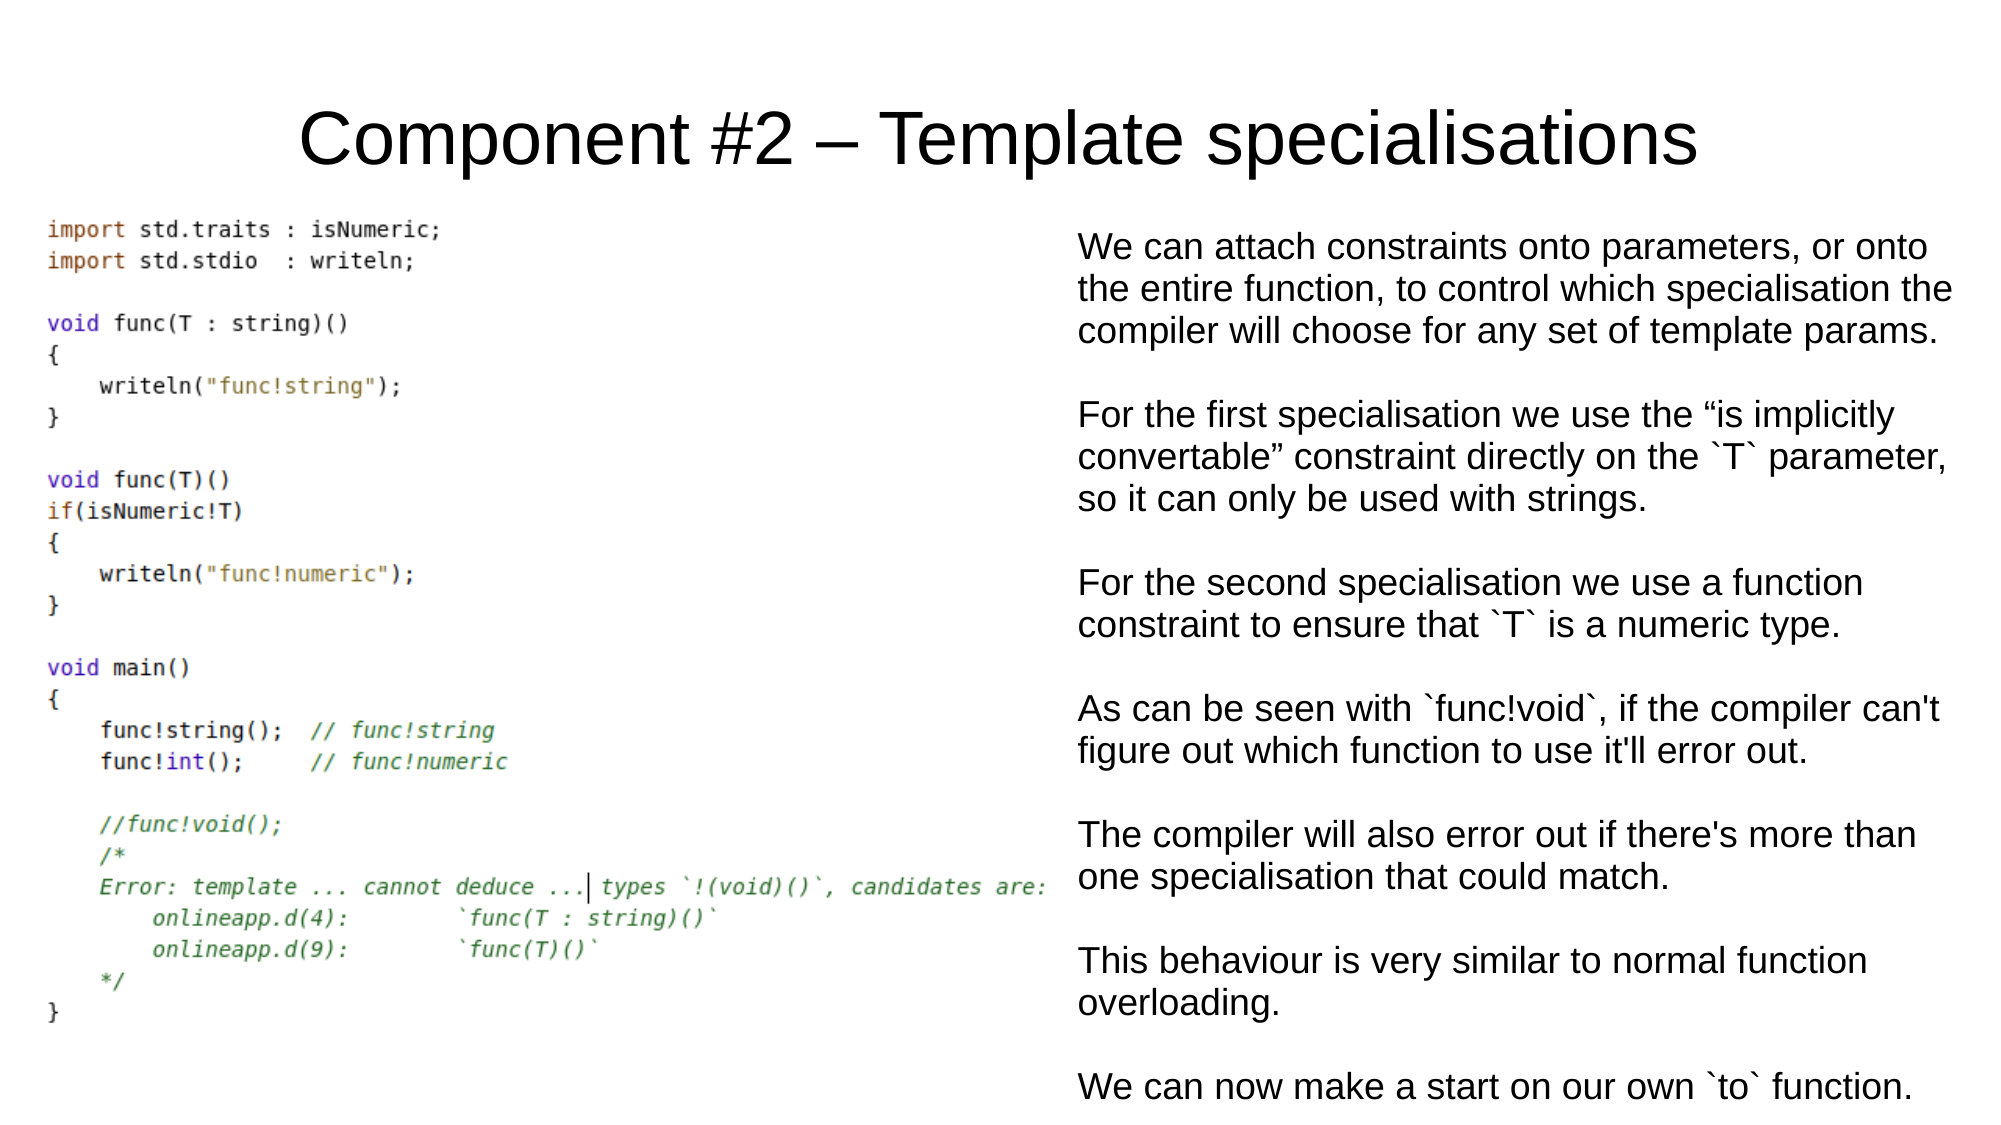

# Component #2 – Template specialisations
We can attach constraints onto parameters, or onto the entire function, to control which specialisation the compiler will choose for any set of template params.
For the first specialisation we use the “is implicitly convertable” constraint directly on the `T` parameter, so it can only be used with strings.
For the second specialisation we use a function constraint to ensure that `T` is a numeric type.
As can be seen with `func!void`, if the compiler can't figure out which function to use it'll error out.
The compiler will also error out if there's more than one specialisation that could match.
This behaviour is very similar to normal function overloading.
We can now make a start on our own `to` function.